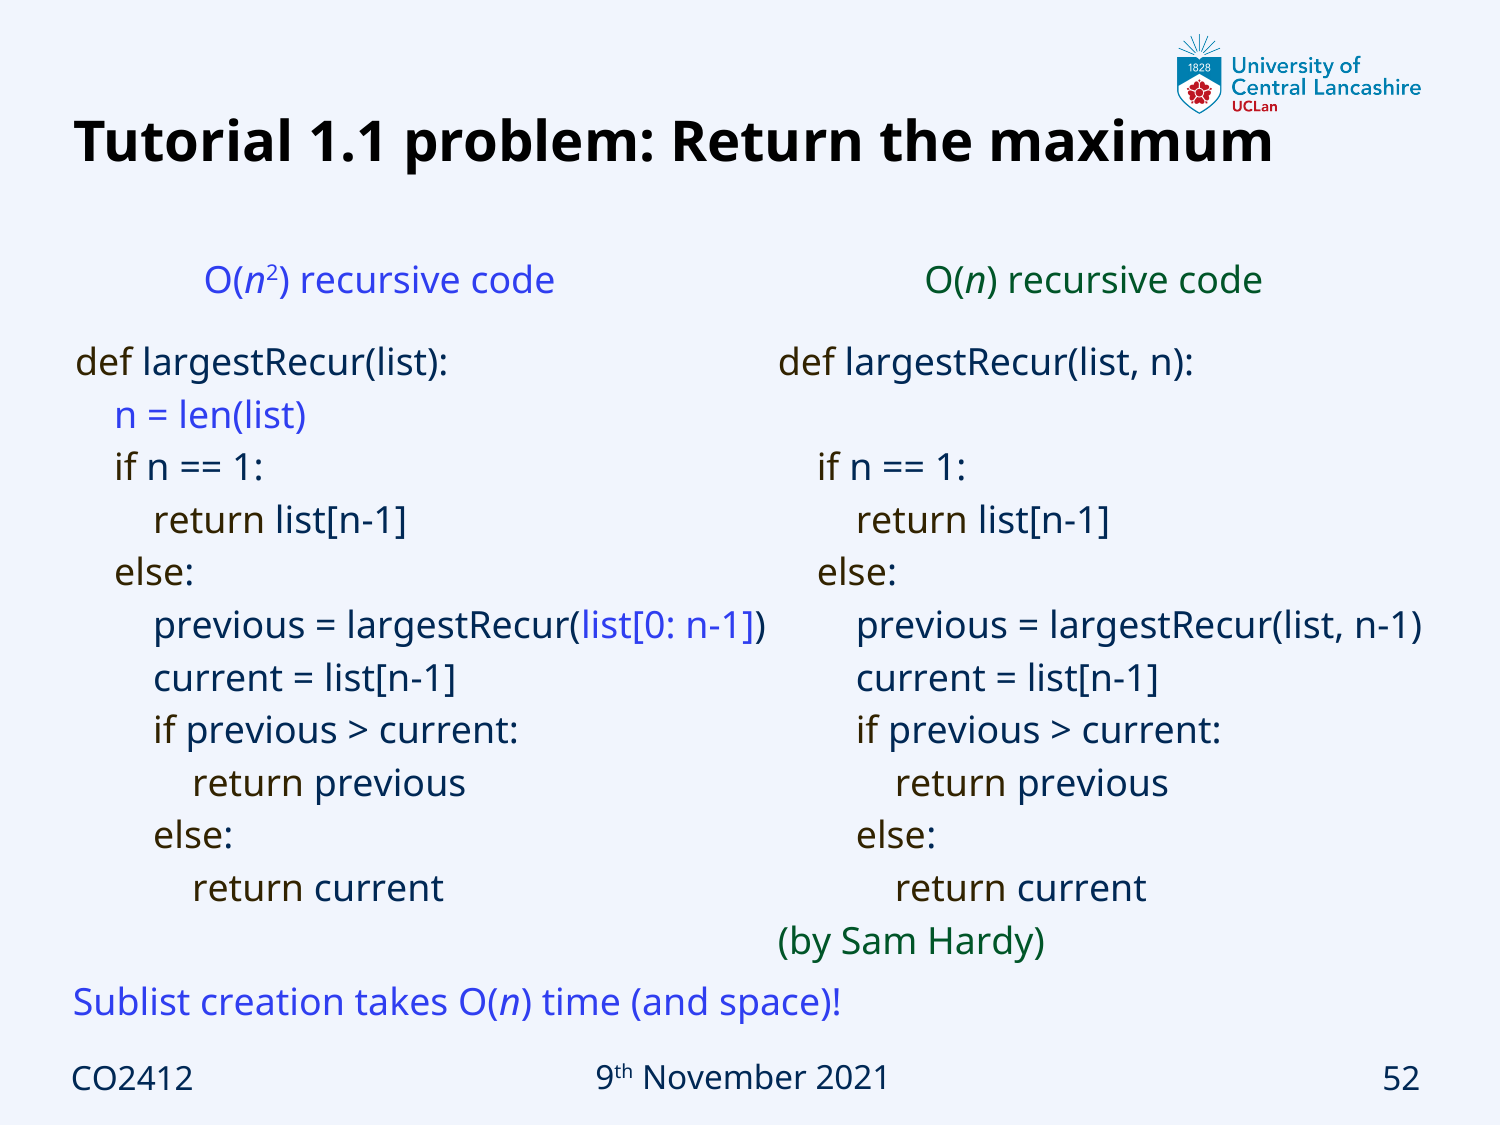

# Tutorial 1.1 problem: Return the maximum
O(n2) recursive code
O(n) recursive code
def largestRecur(list, n):
 if n == 1:
 return list[n-1]
 else:
 previous = largestRecur(list, n-1)
 current = list[n-1]
 if previous > current:
 return previous
 else:
 return current
(by Sam Hardy)
def largestRecur(list):
 n = len(list)
 if n == 1:
 return list[n-1]
 else:
 previous = largestRecur(list[0: n-1])
 current = list[n-1]
 if previous > current:
 return previous
 else:
 return current
Sublist creation takes O(n) time (and space)!